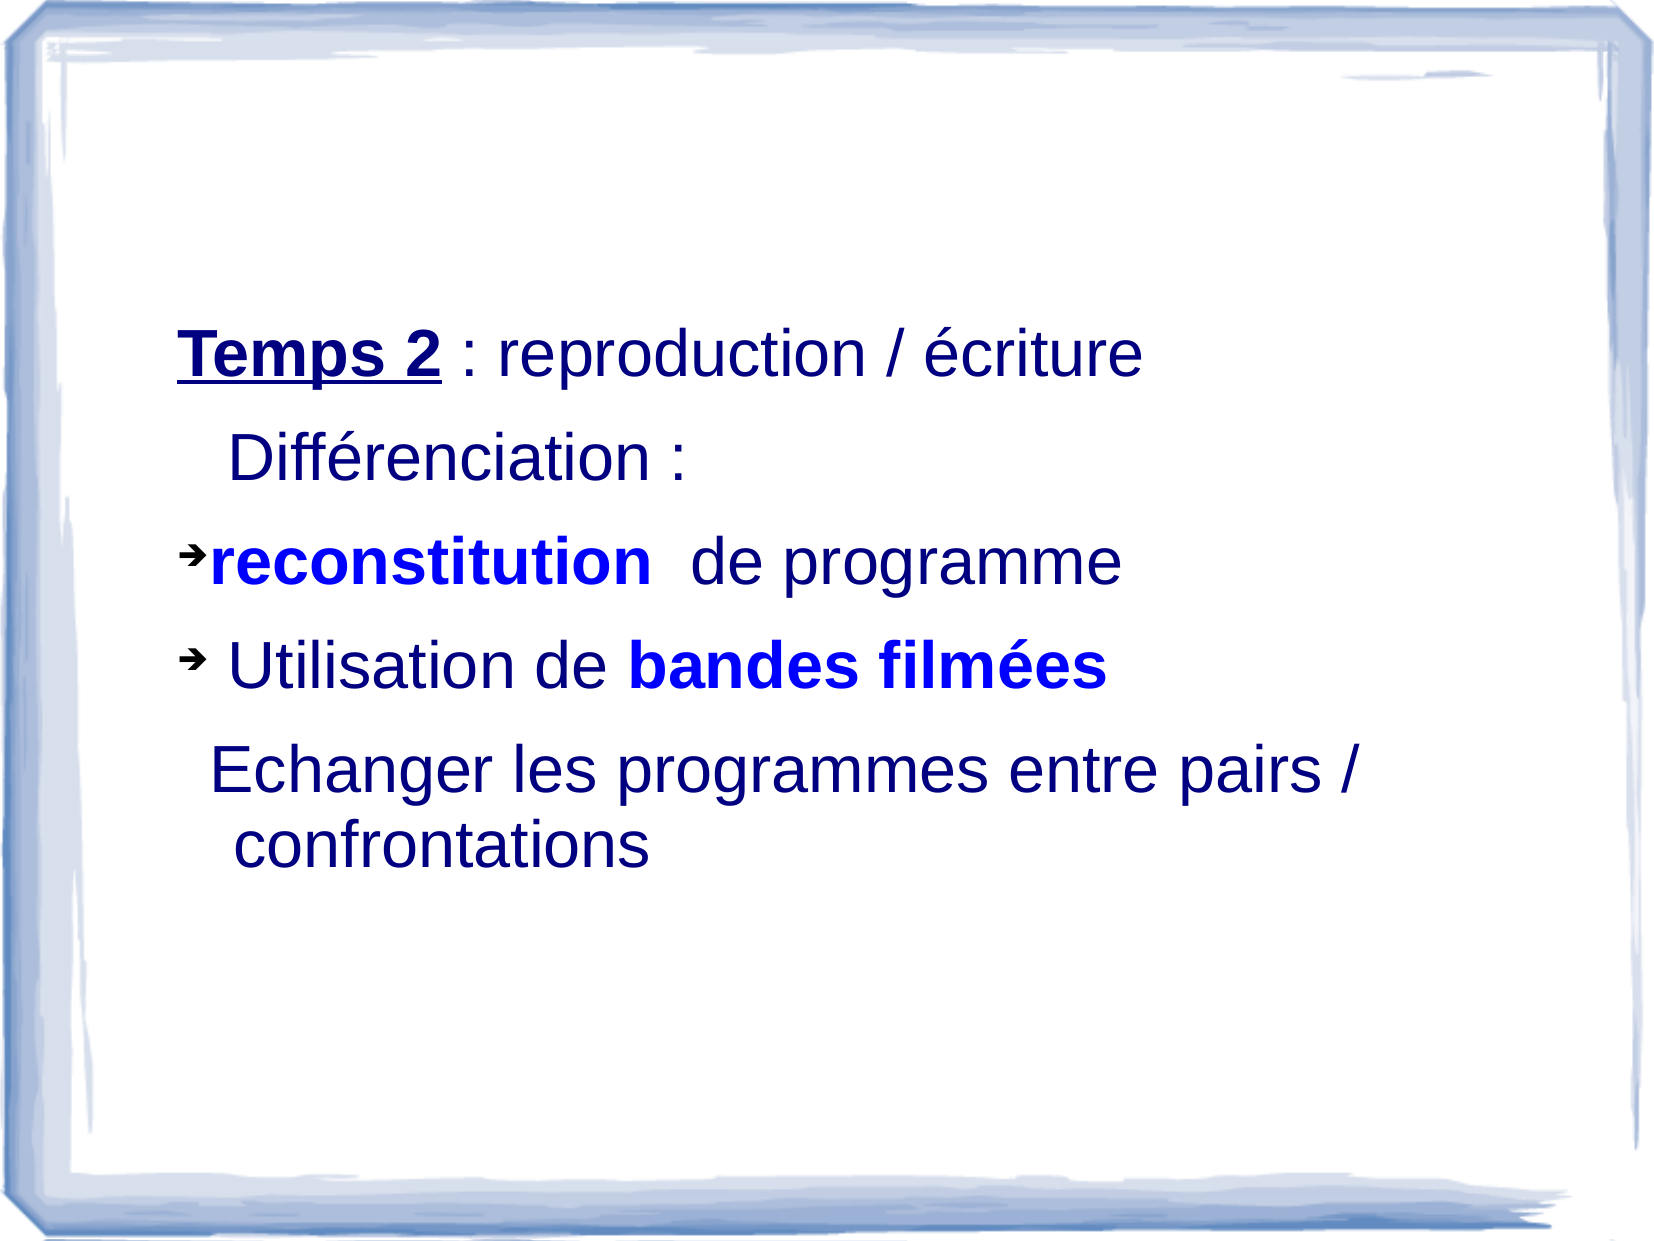

# Temps 2 : reproduction / écriture
 Différenciation :
reconstitution de programme
 Utilisation de bandes filmées
Echanger les programmes entre pairs / confrontations